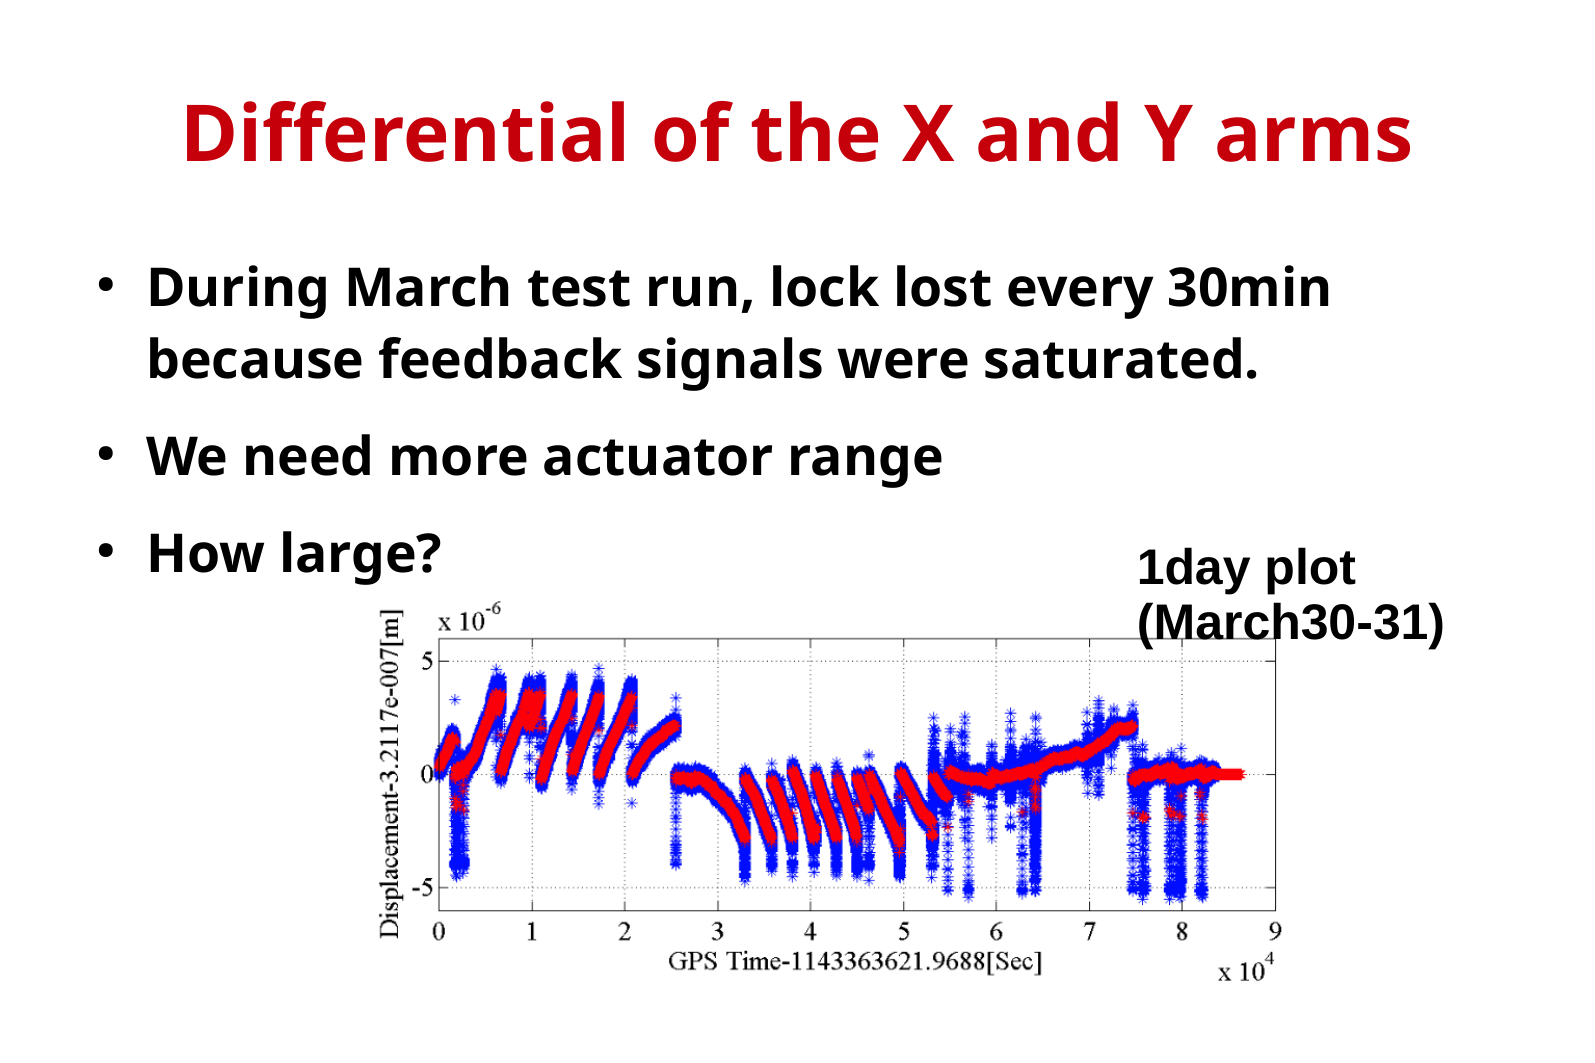

# Differential of the X and Y arms
During March test run, lock lost every 30min because feedback signals were saturated.
We need more actuator range
How large?
1day plot
(March30-31)